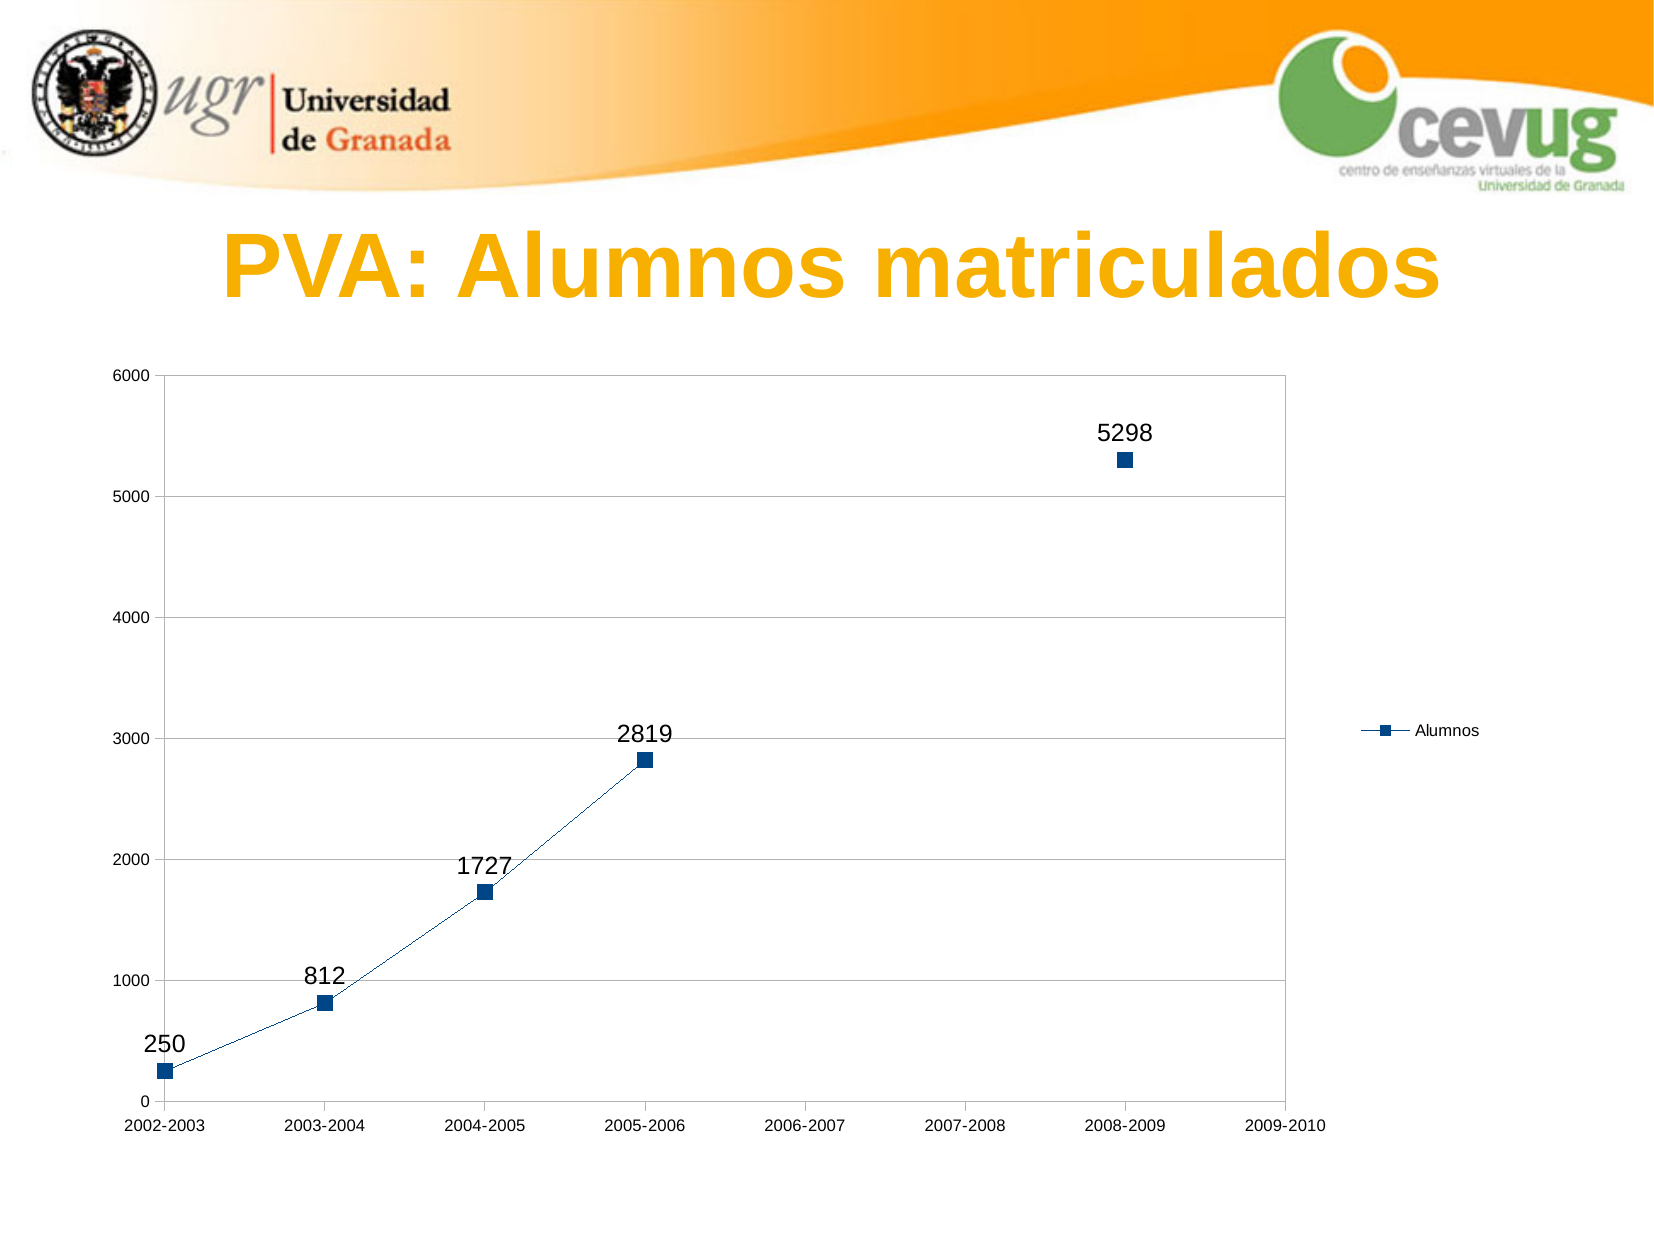

# PVA: Alumnos matriculados
### Chart
| Category | Alumnos |
|---|---|
| 2002-2003 | 250.0 |
| 2003-2004 | 812.0 |
| 2004-2005 | 1727.0 |
| 2005-2006 | 2819.0 |
| 2006-2007 | None |
| 2007-2008 | None |
| 2008-2009 | 5298.0 |
| 2009-2010 | None |